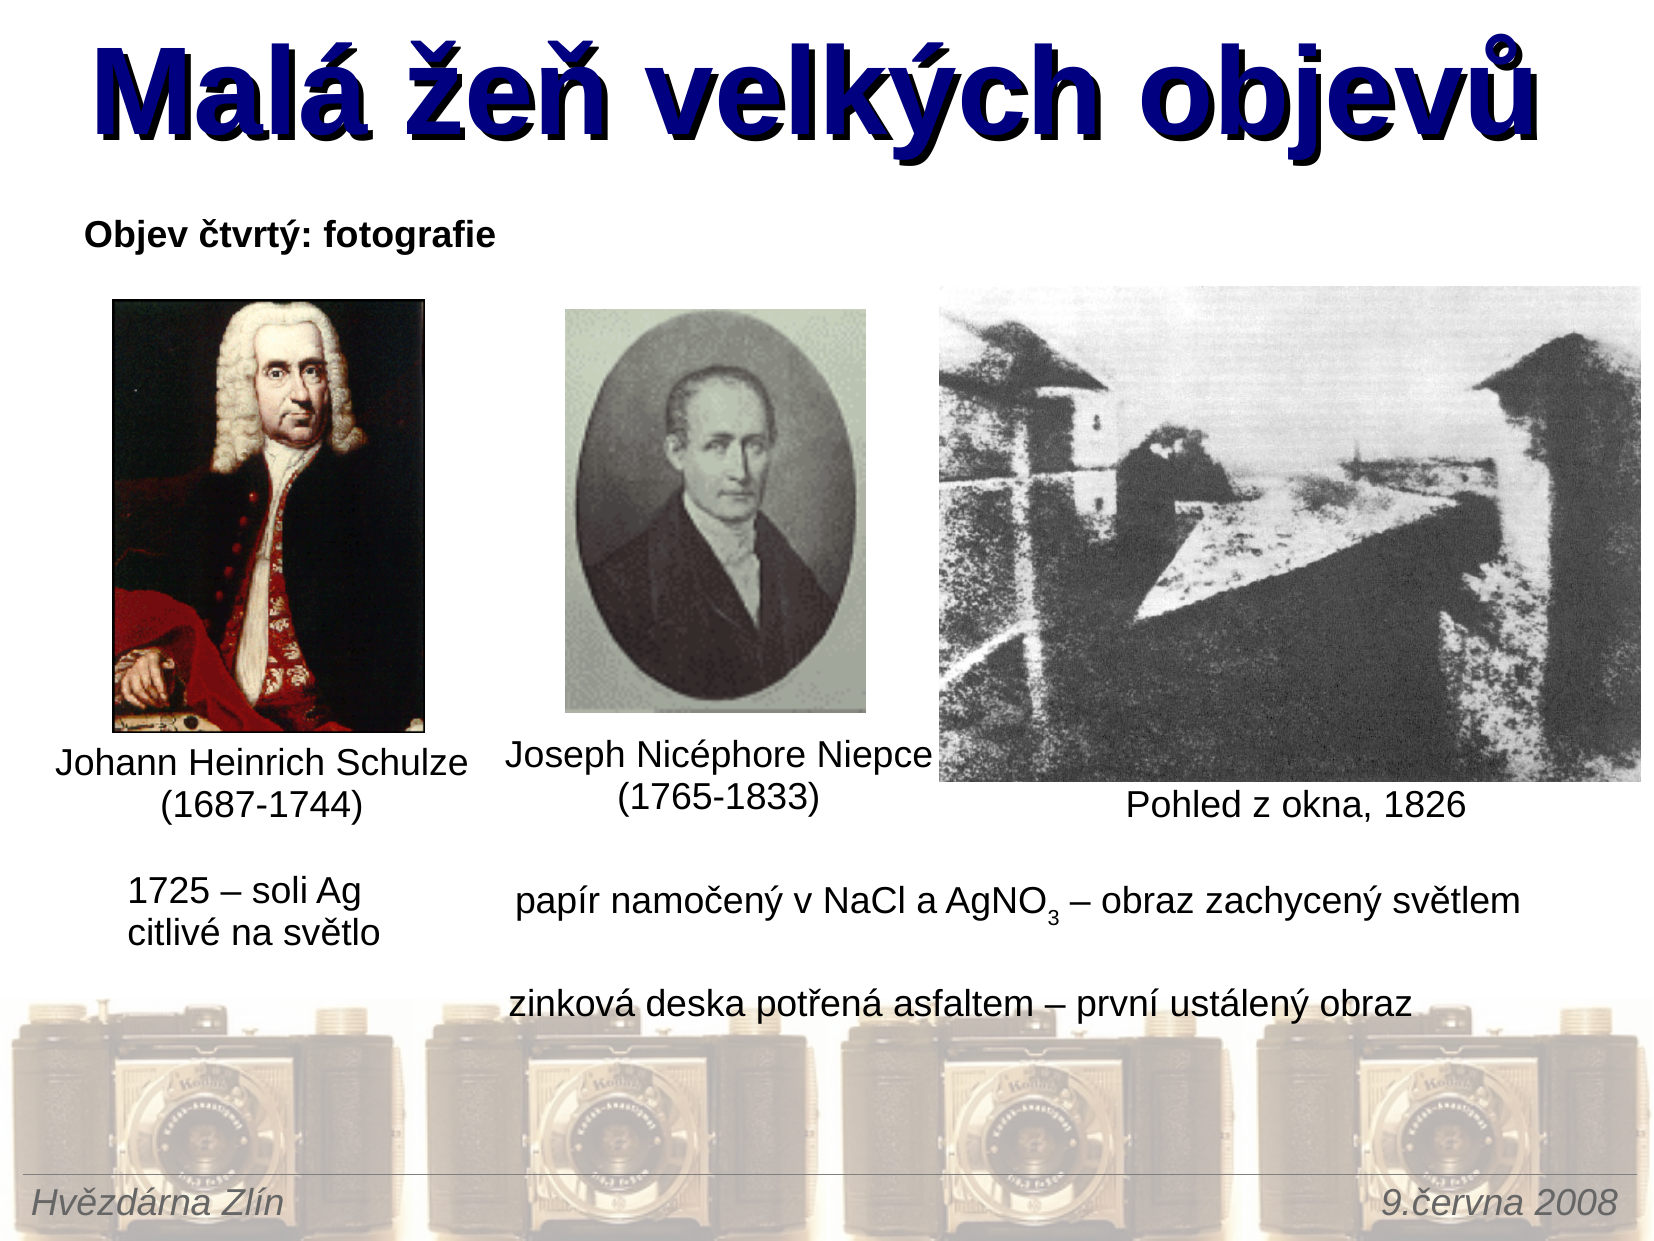

Malá žeň velkých objevů
Objev čtvrtý: fotografie
Joseph Nicéphore Niepce
(1765-1833)
Johann Heinrich Schulze
(1687-1744)
Pohled z okna, 1826
1725 – soli Ag citlivé na světlo
papír namočený v NaCl a AgNO3 – obraz zachycený světlem
zinková deska potřená asfaltem – první ustálený obraz
Hvězdárna Zlín															9.června 2008